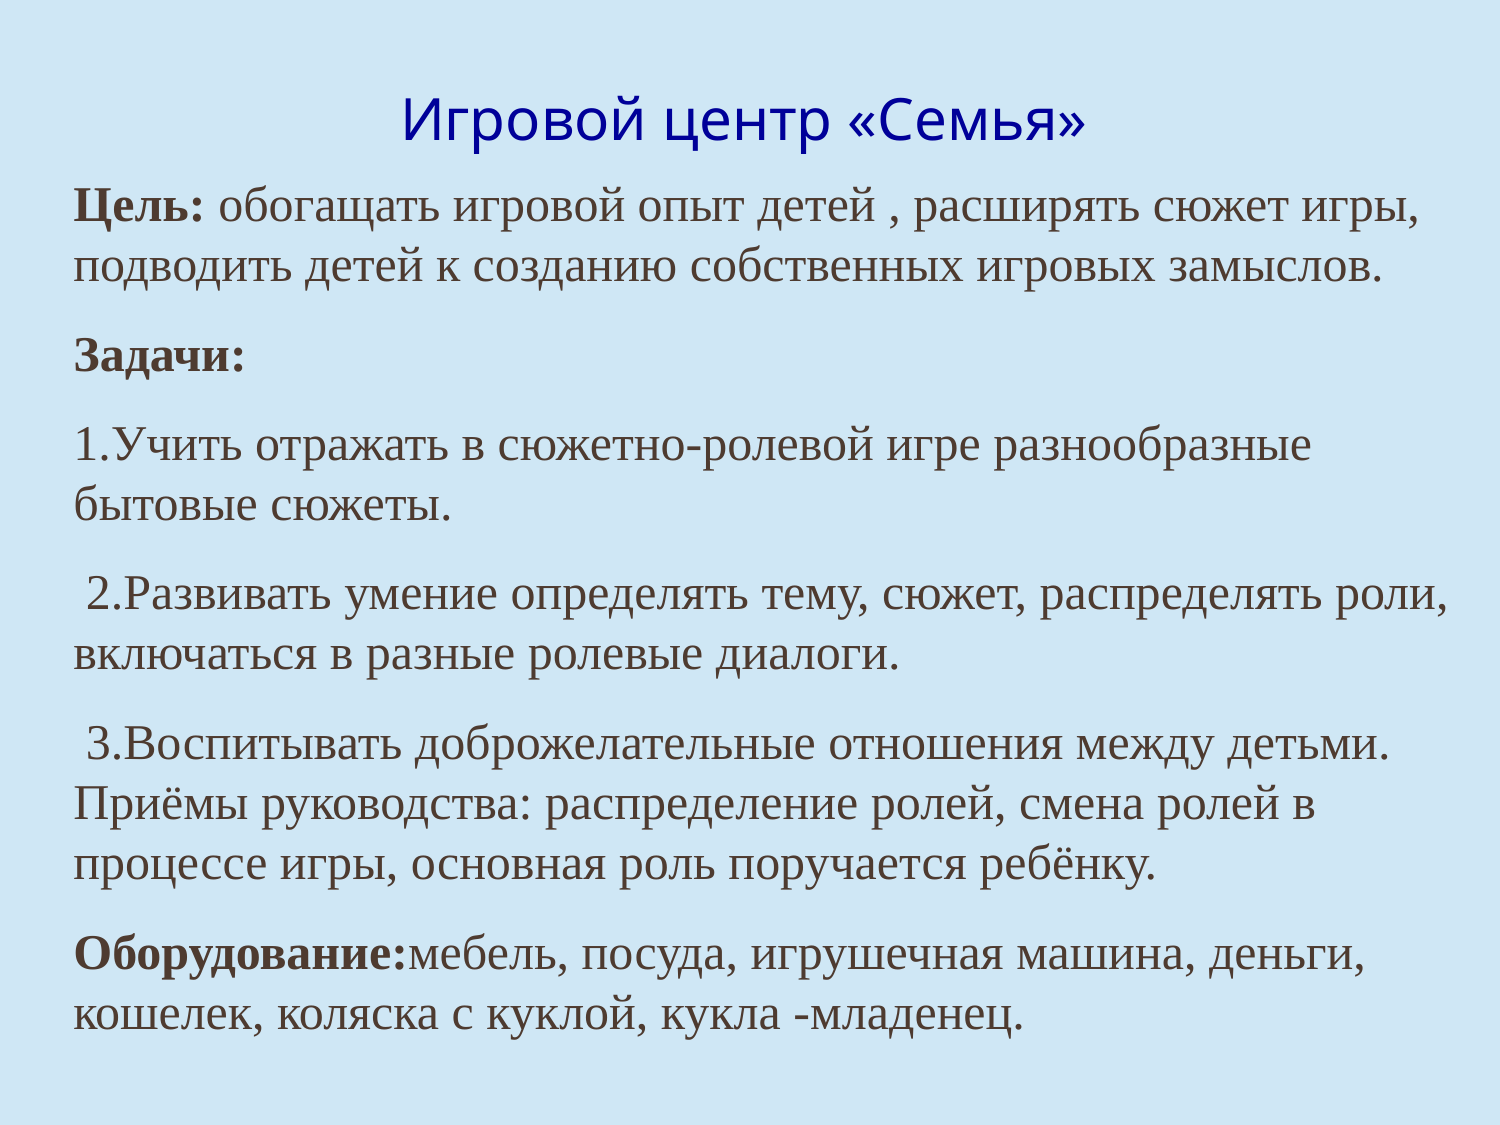

# Игровой центр «Семья»
Цель: обогащать игровой опыт детей , расширять сюжет игры, подводить детей к созданию собственных игровых замыслов.
Задачи:
1.Учить отражать в сюжетно-ролевой игре разнообразные бытовые сюжеты.
 2.Развивать умение определять тему, сюжет, распределять роли, включаться в разные ролевые диалоги.
 3.Воспитывать доброжелательные отношения между детьми. Приёмы руководства: распределение ролей, смена ролей в процессе игры, основная роль поручается ребёнку.
Оборудование:мебель, посуда, игрушечная машина, деньги, кошелек, коляска с куклой, кукла -младенец.